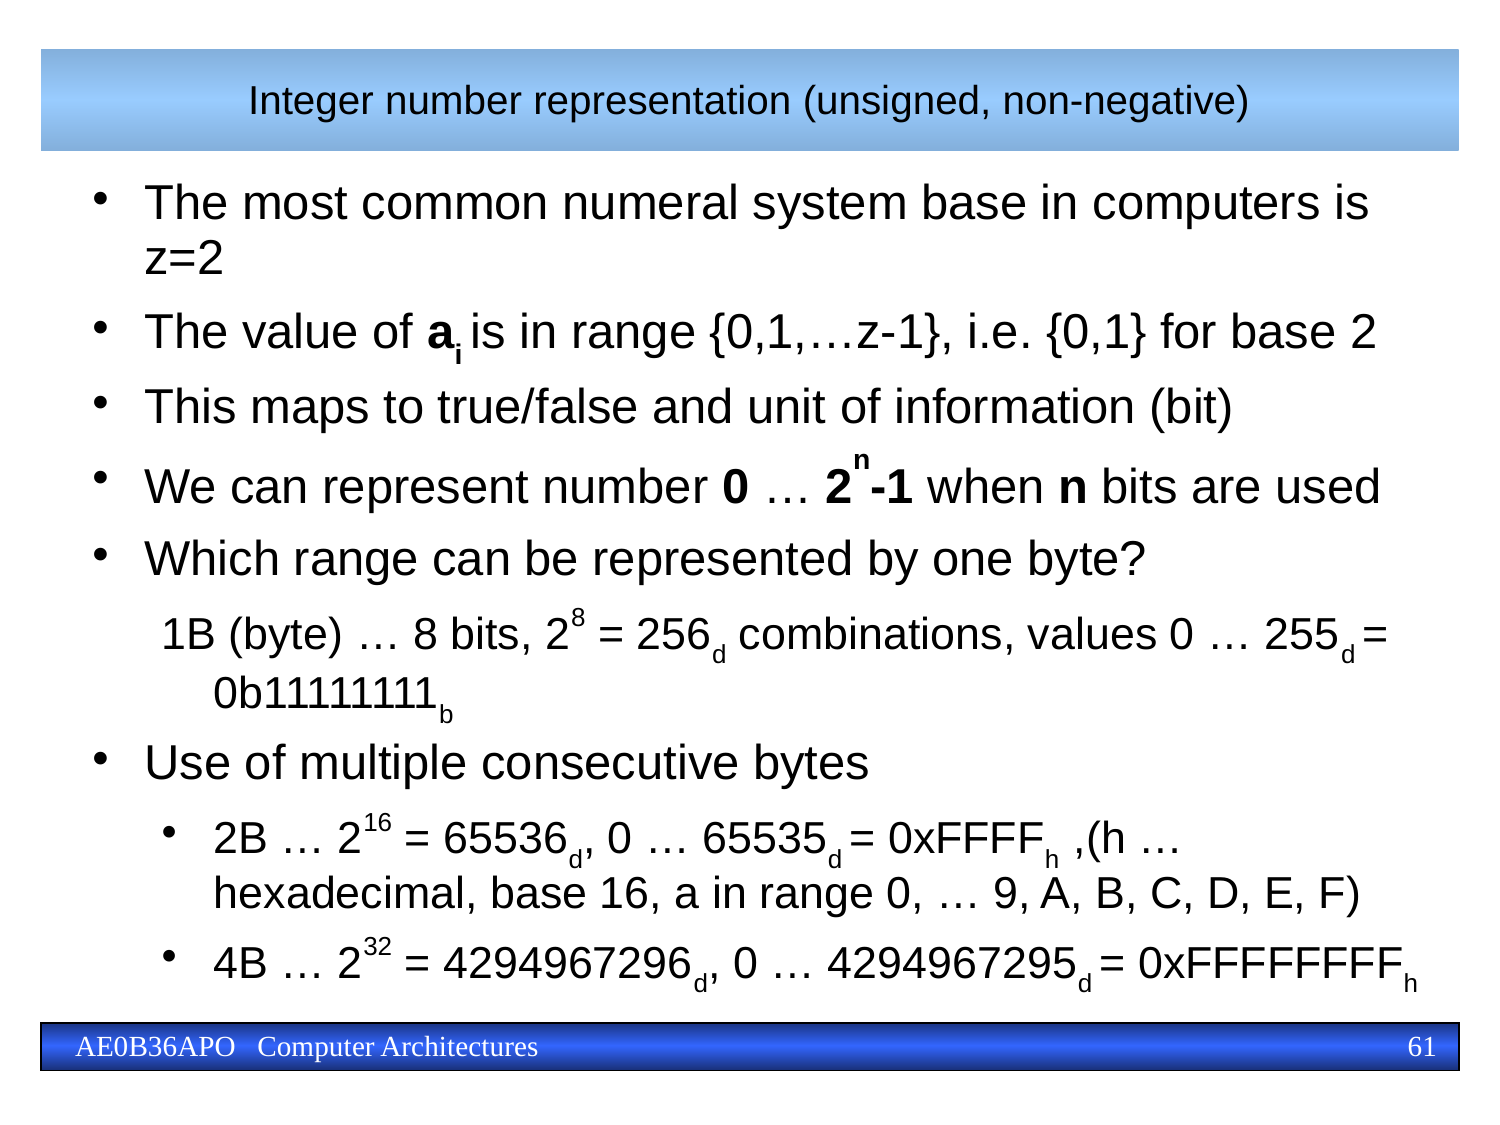

# Integer number representation (unsigned, non-negative)
The most common numeral system base in computers is z=2
The value of ai is in range {0,1,…z-1}, i.e. {0,1} for base 2
This maps to true/false and unit of information (bit)
We can represent number 0 … 2n-1 when n bits are used
Which range can be represented by one byte?
1B (byte) … 8 bits, 28 = 256d combinations, values 0 … 255d = 0b11111111b
Use of multiple consecutive bytes
2B … 216 = 65536d, 0 … 65535d = 0xFFFFh ,(h … hexadecimal, base 16, a in range 0, … 9, A, B, C, D, E, F)
4B … 232 = 4294967296d, 0 … 4294967295d = 0xFFFFFFFFh
AE0B36APO Computer Architectures